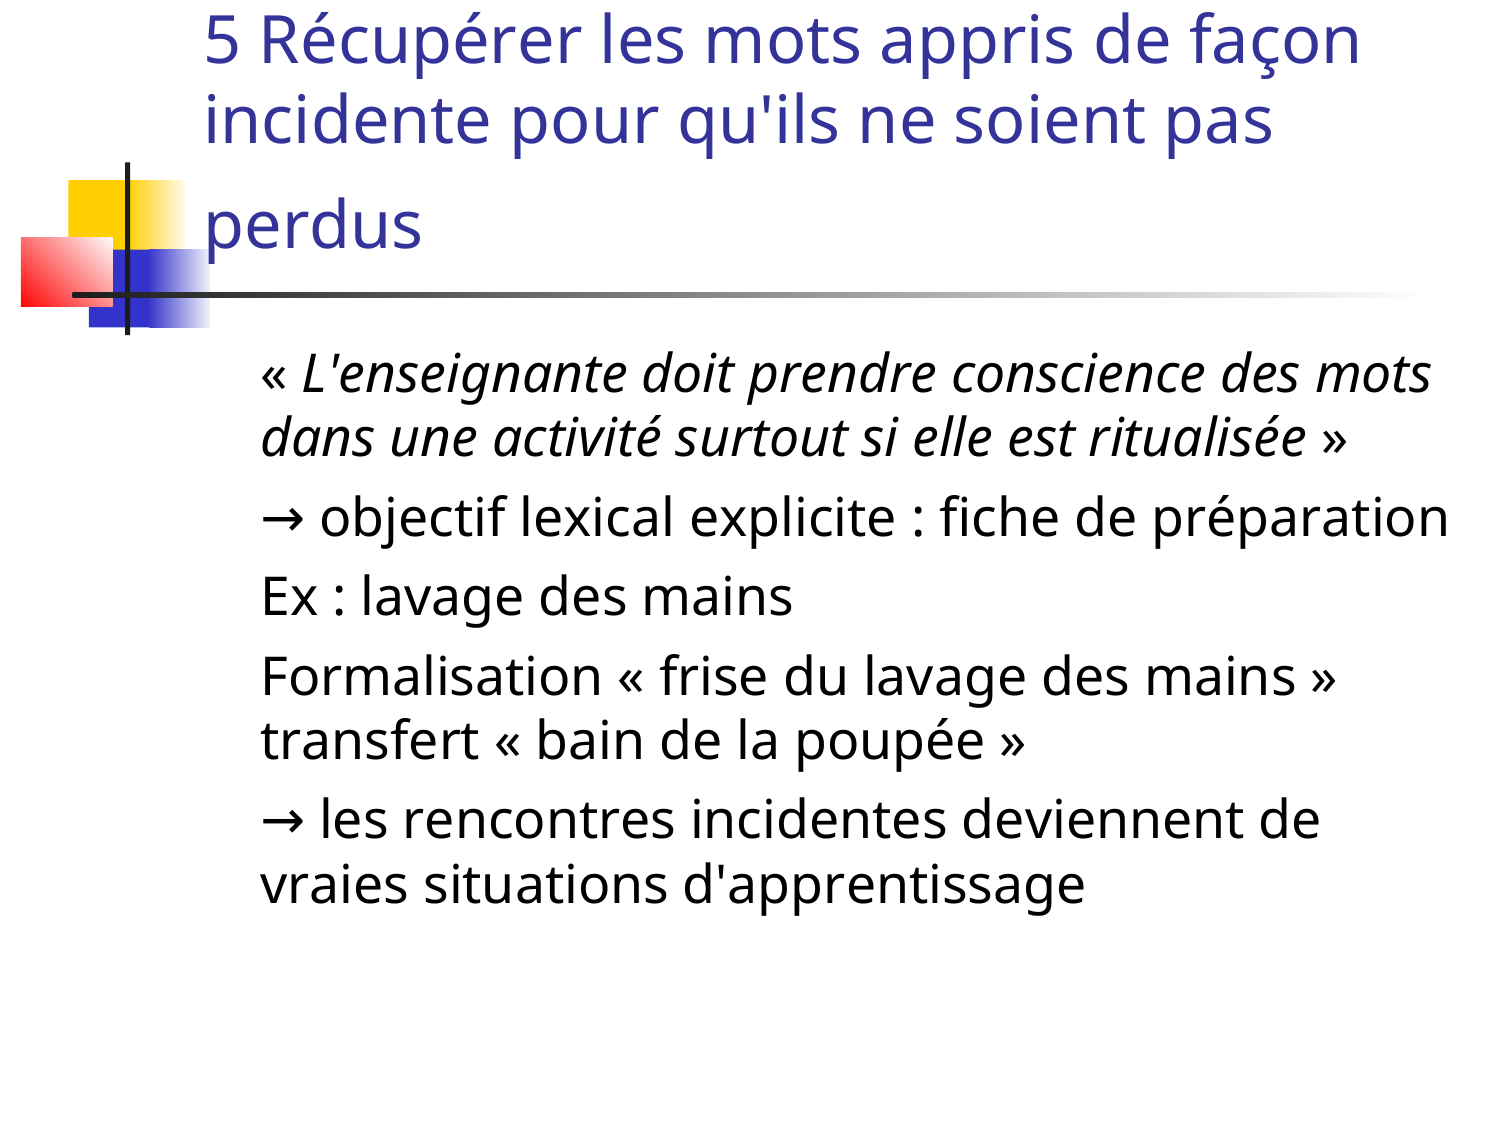

# 5 Récupérer les mots appris de façon incidente pour qu'ils ne soient pas perdus
« L'enseignante doit prendre conscience des mots dans une activité surtout si elle est ritualisée »
→ objectif lexical explicite : fiche de préparation
Ex : lavage des mains
Formalisation « frise du lavage des mains » transfert « bain de la poupée »
→ les rencontres incidentes deviennent de vraies situations d'apprentissage